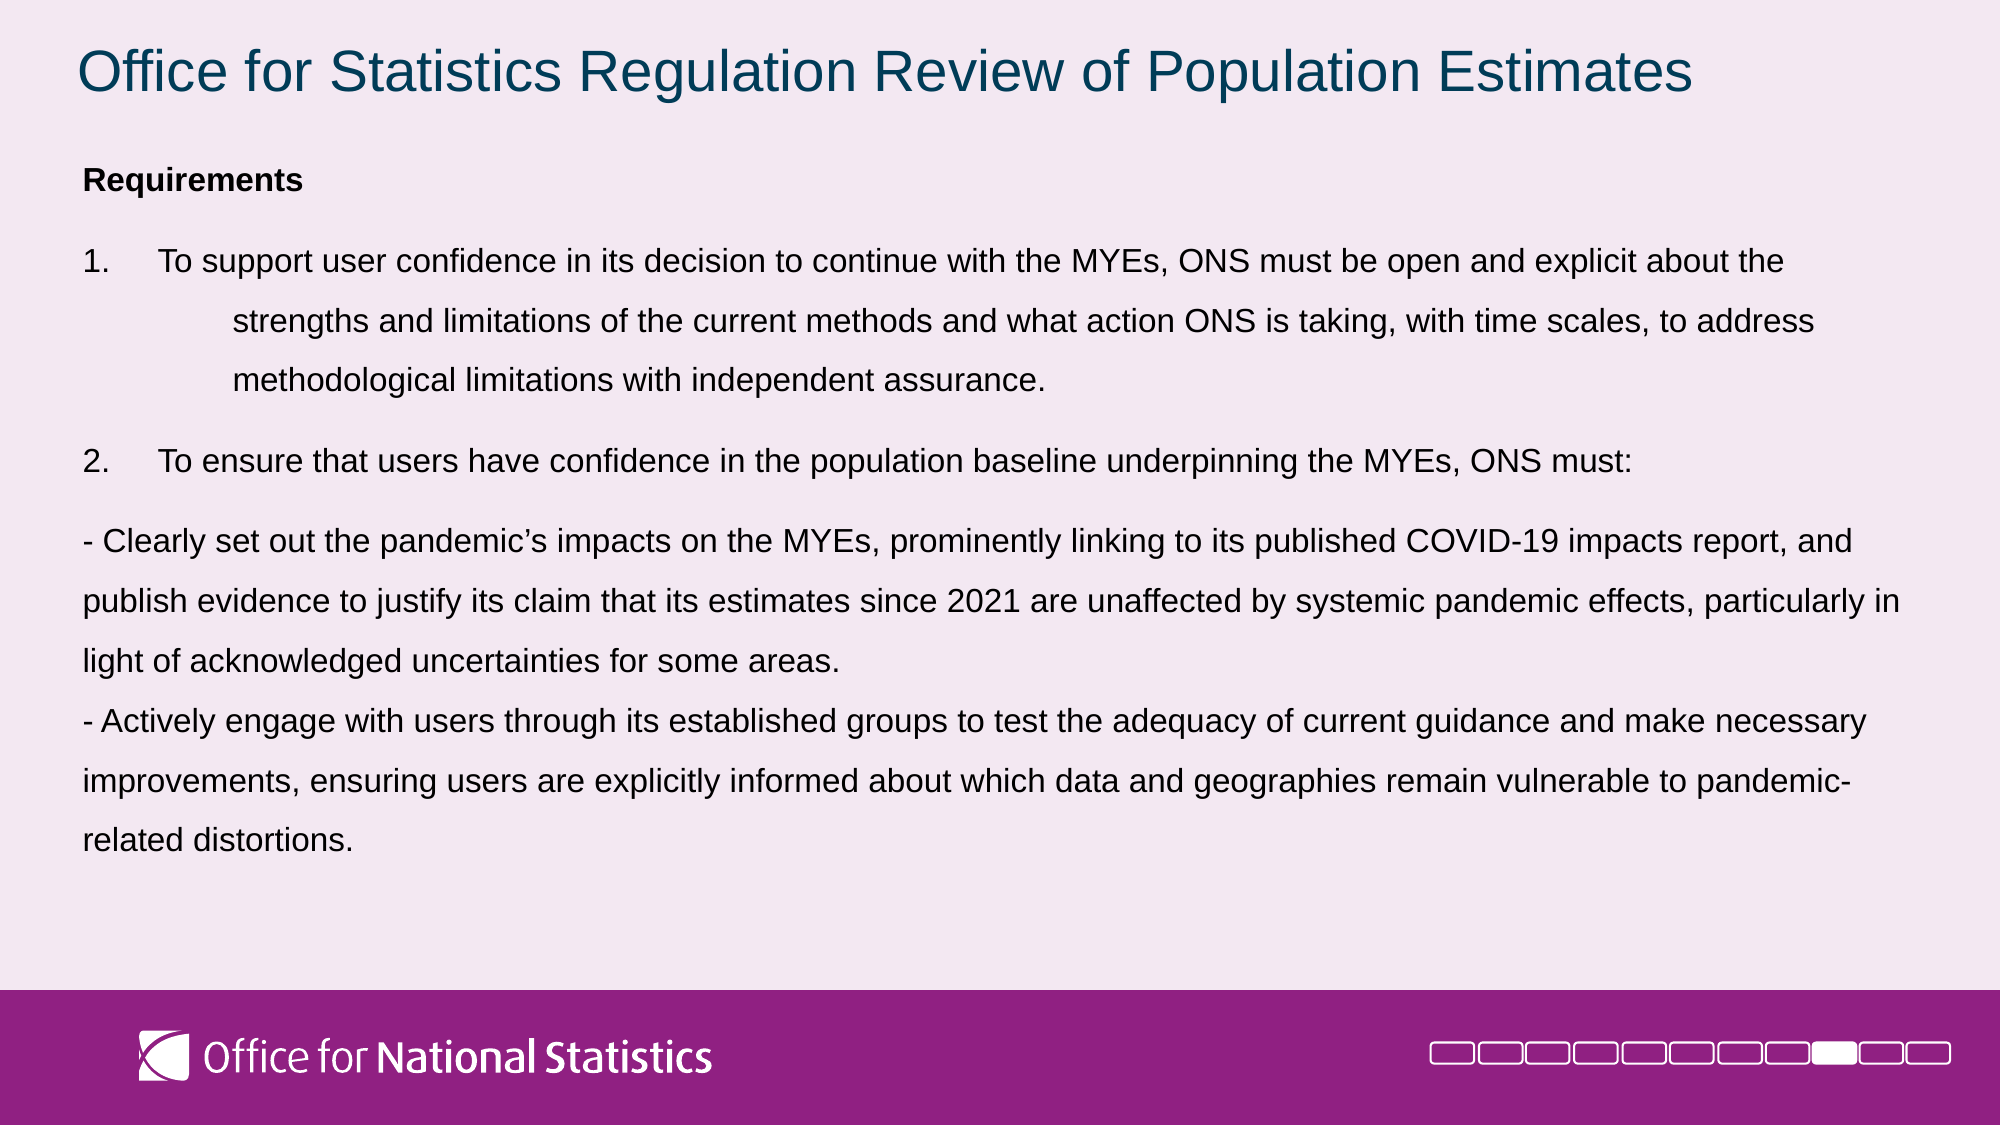

Office for Statistics Regulation Review of Population Estimates
# Requirements
To support user confidence in its decision to continue with the MYEs, ONS must be open and explicit about the strengths and limitations of the current methods and what action ONS is taking, with time scales, to address methodological limitations with independent assurance.
To ensure that users have confidence in the population baseline underpinning the MYEs, ONS must:
- Clearly set out the pandemic’s impacts on the MYEs, prominently linking to its published COVID-19 impacts report, and publish evidence to justify its claim that its estimates since 2021 are unaffected by systemic pandemic effects, particularly in light of acknowledged uncertainties for some areas.
- Actively engage with users through its established groups to test the adequacy of current guidance and make necessary improvements, ensuring users are explicitly informed about which data and geographies remain vulnerable to pandemic-related distortions.